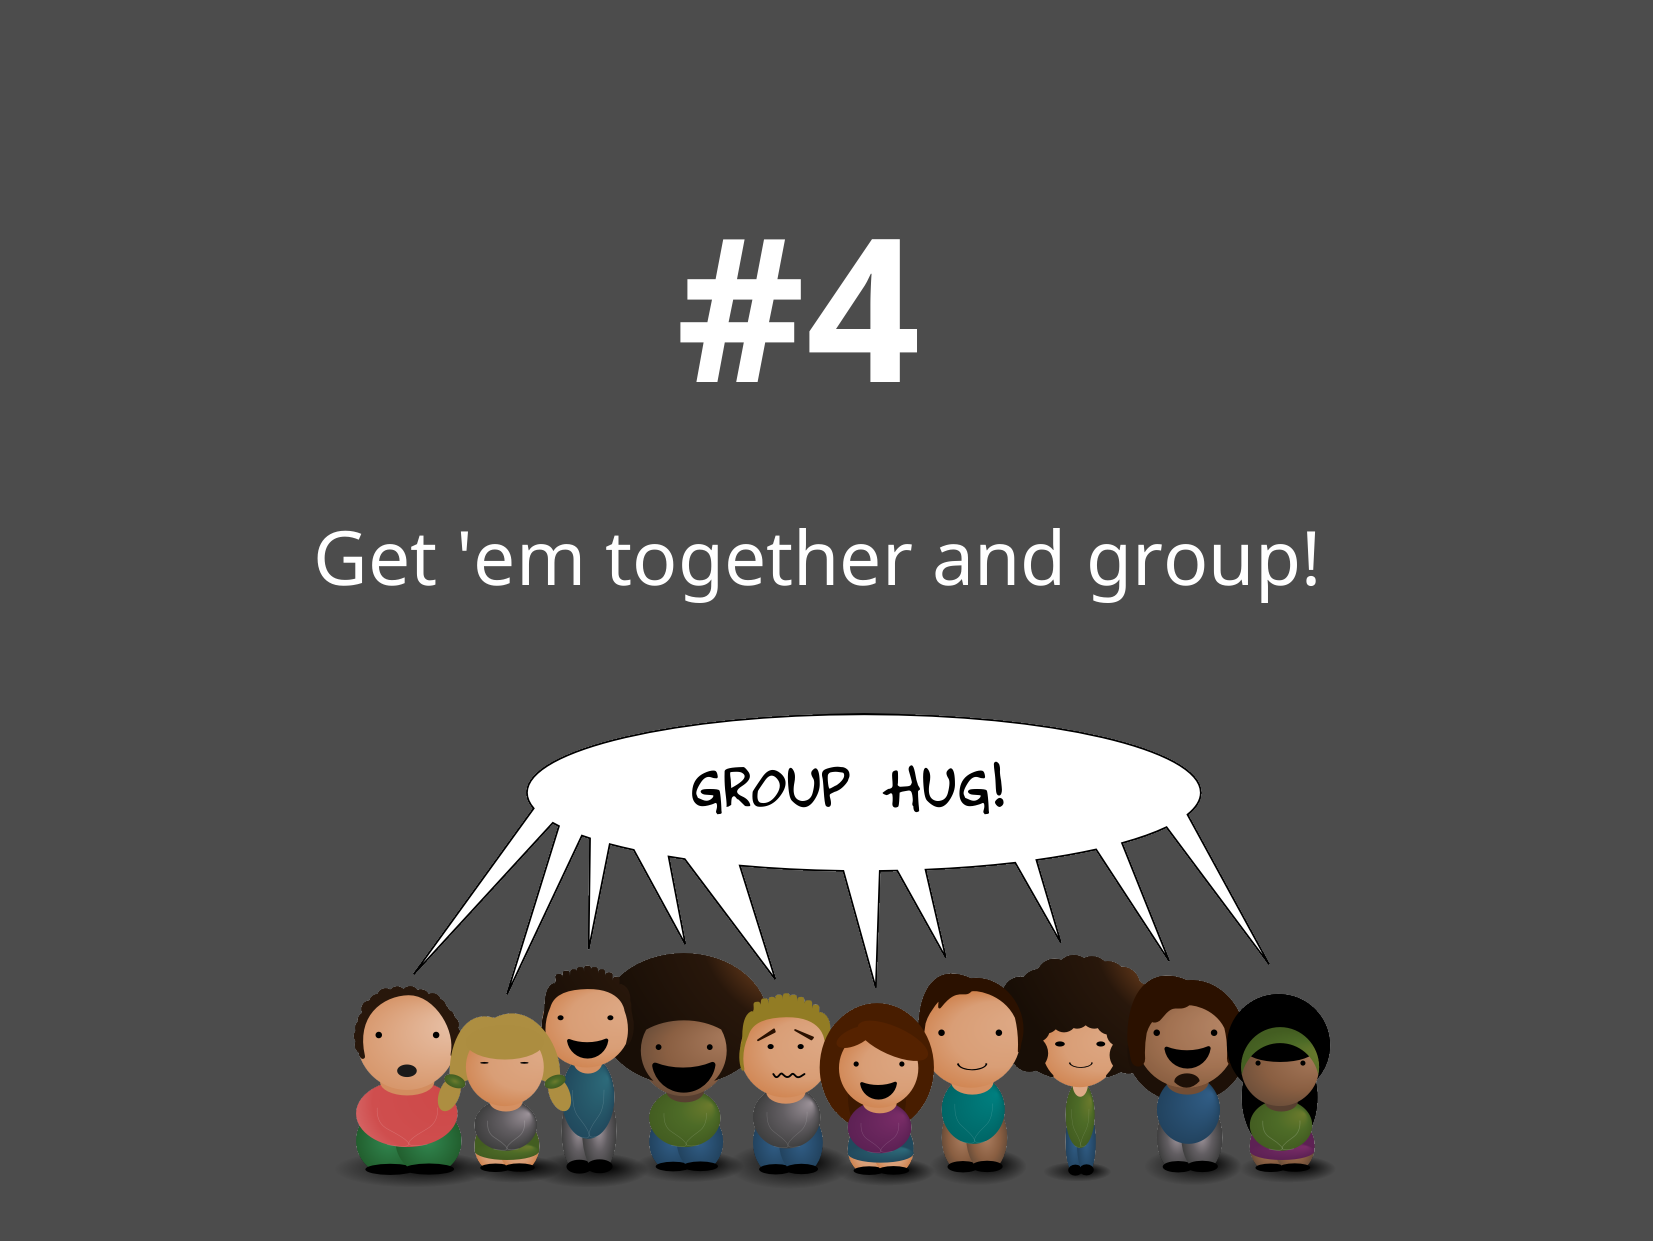

# #4 Get 'em together and group!